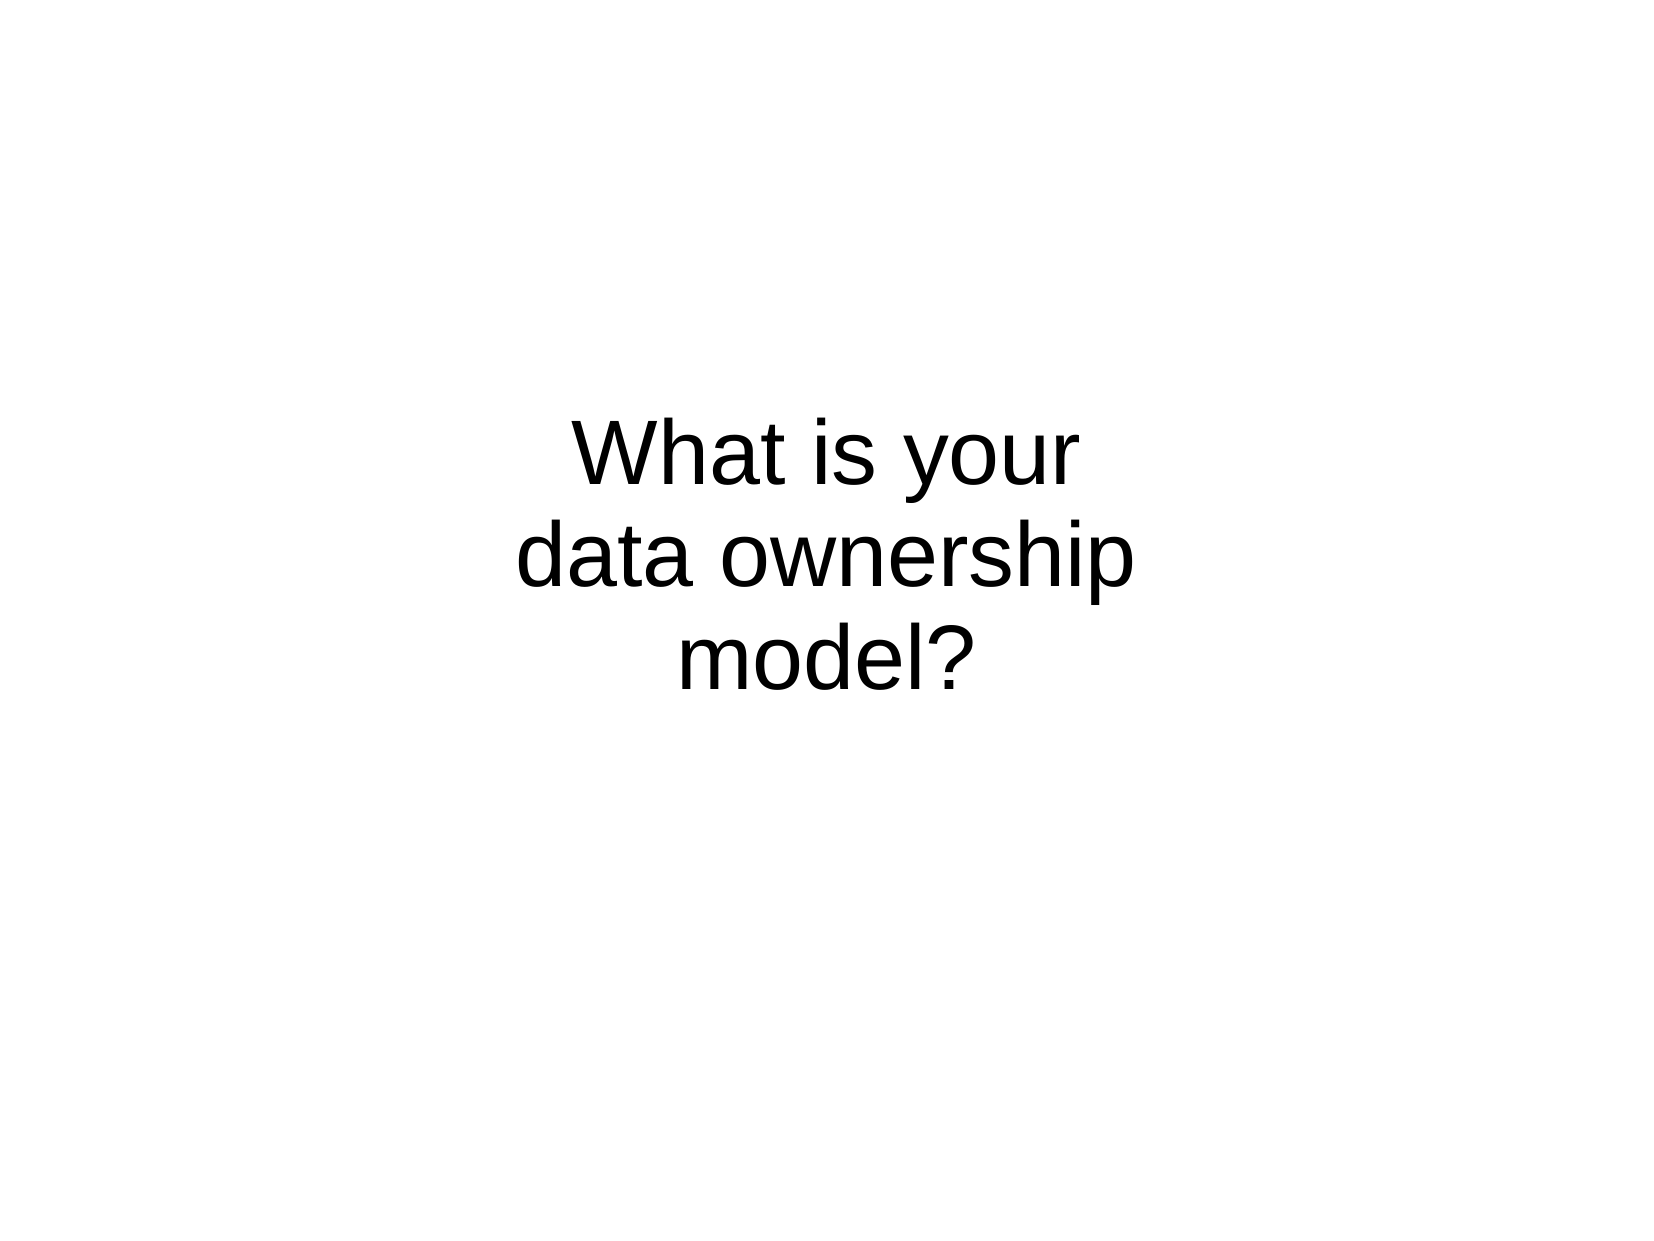

# What is your data ownership model?